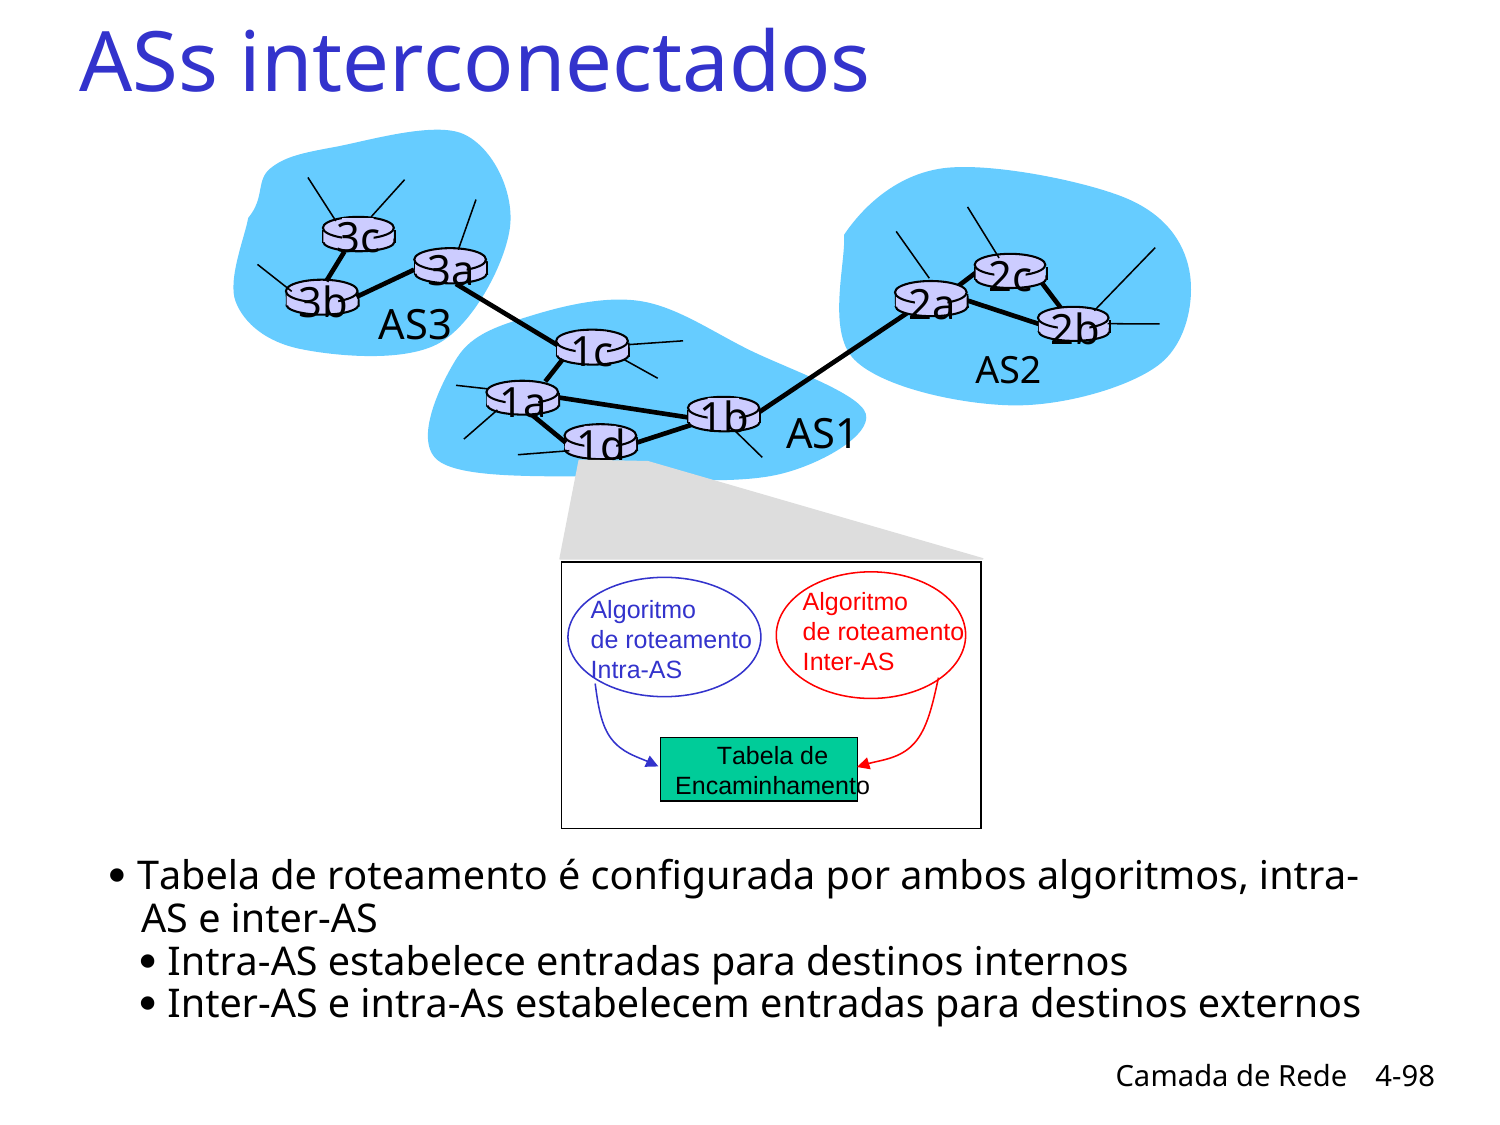

ASs interconectados
3c
3a
2c
3b
2a
AS3
2b
1c
AS2
1a
1b
AS1
1d
Algoritmo
de roteamento
Inter-AS
Algoritmo
de roteamento
Intra-AS
Tabela de
Encaminhamento
 Tabela de roteamento é configurada por ambos algoritmos, intra-AS e inter-AS
	 Intra-AS estabelece entradas para destinos internos
	 Inter-AS e intra-As estabelecem entradas para destinos externos
Camada de Rede